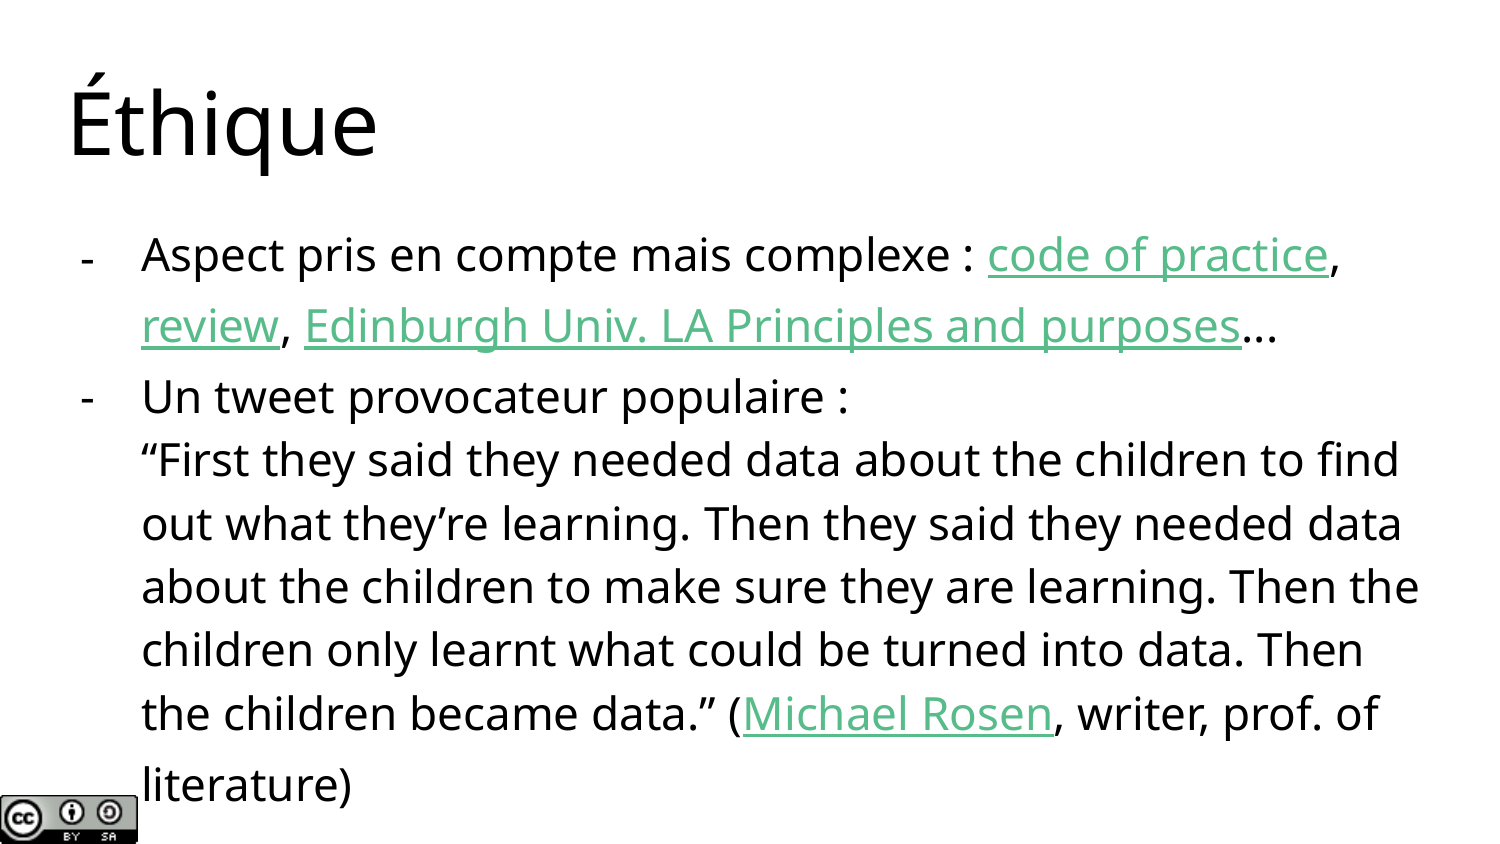

# Éthique
Aspect pris en compte mais complexe : code of practice, review, Edinburgh Univ. LA Principles and purposes...
Un tweet provocateur populaire :
“First they said they needed data about the children to find out what they’re learning. Then they said they needed data about the children to make sure they are learning. Then the children only learnt what could be turned into data. Then the children became data.” (Michael Rosen, writer, prof. of literature)